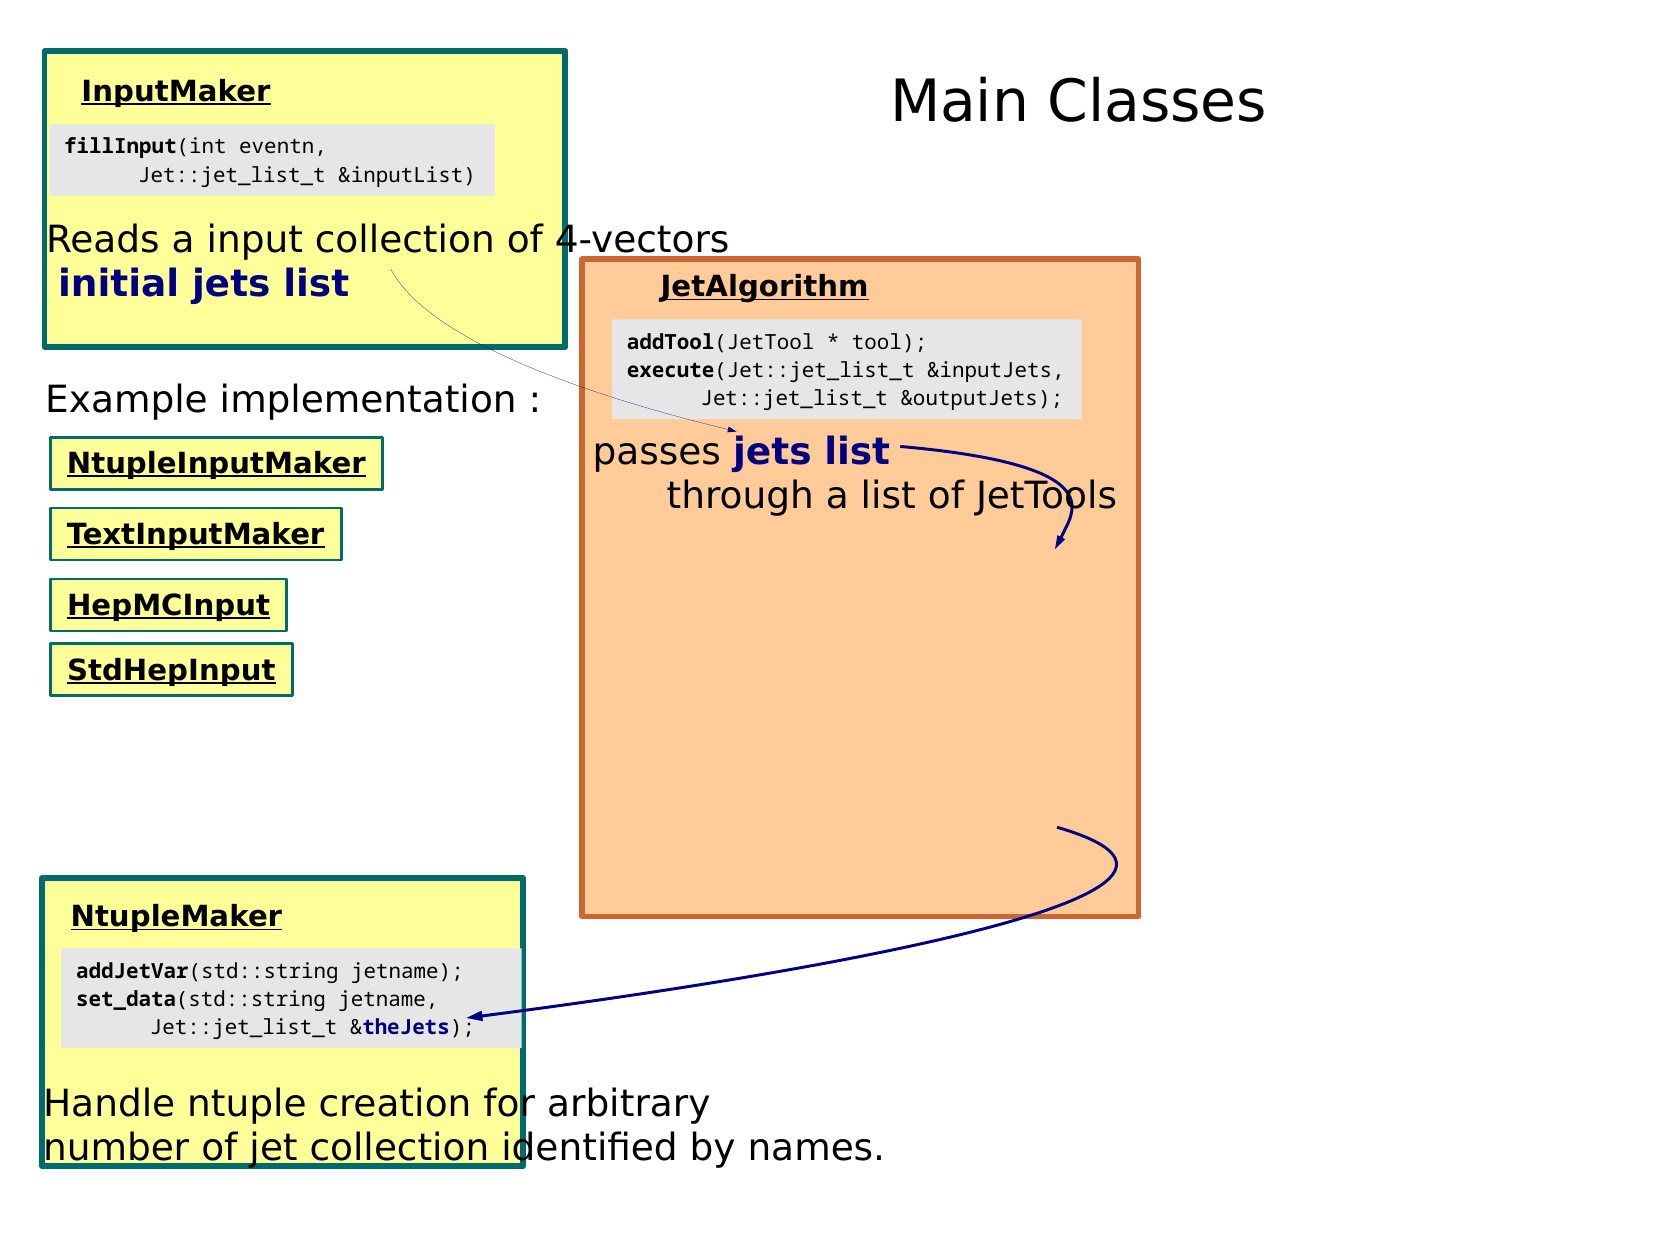

Main Classes
InputMaker
fillInput(int eventn,
	Jet::jet_list_t &inputList)
Reads a input collection of 4-vectors
 initial jets list
JetAlgorithm
addTool(JetTool * tool);
execute(Jet::jet_list_t &inputJets,
	Jet::jet_list_t &outputJets);
Example implementation :
passes jets list
	through a list of JetTools
NtupleInputMaker
TextInputMaker
HepMCInput
StdHepInput
NtupleMaker
addJetVar(std::string jetname);
set_data(std::string jetname,
	Jet::jet_list_t &theJets);
Handle ntuple creation for arbitrary
number of jet collection identified by names.